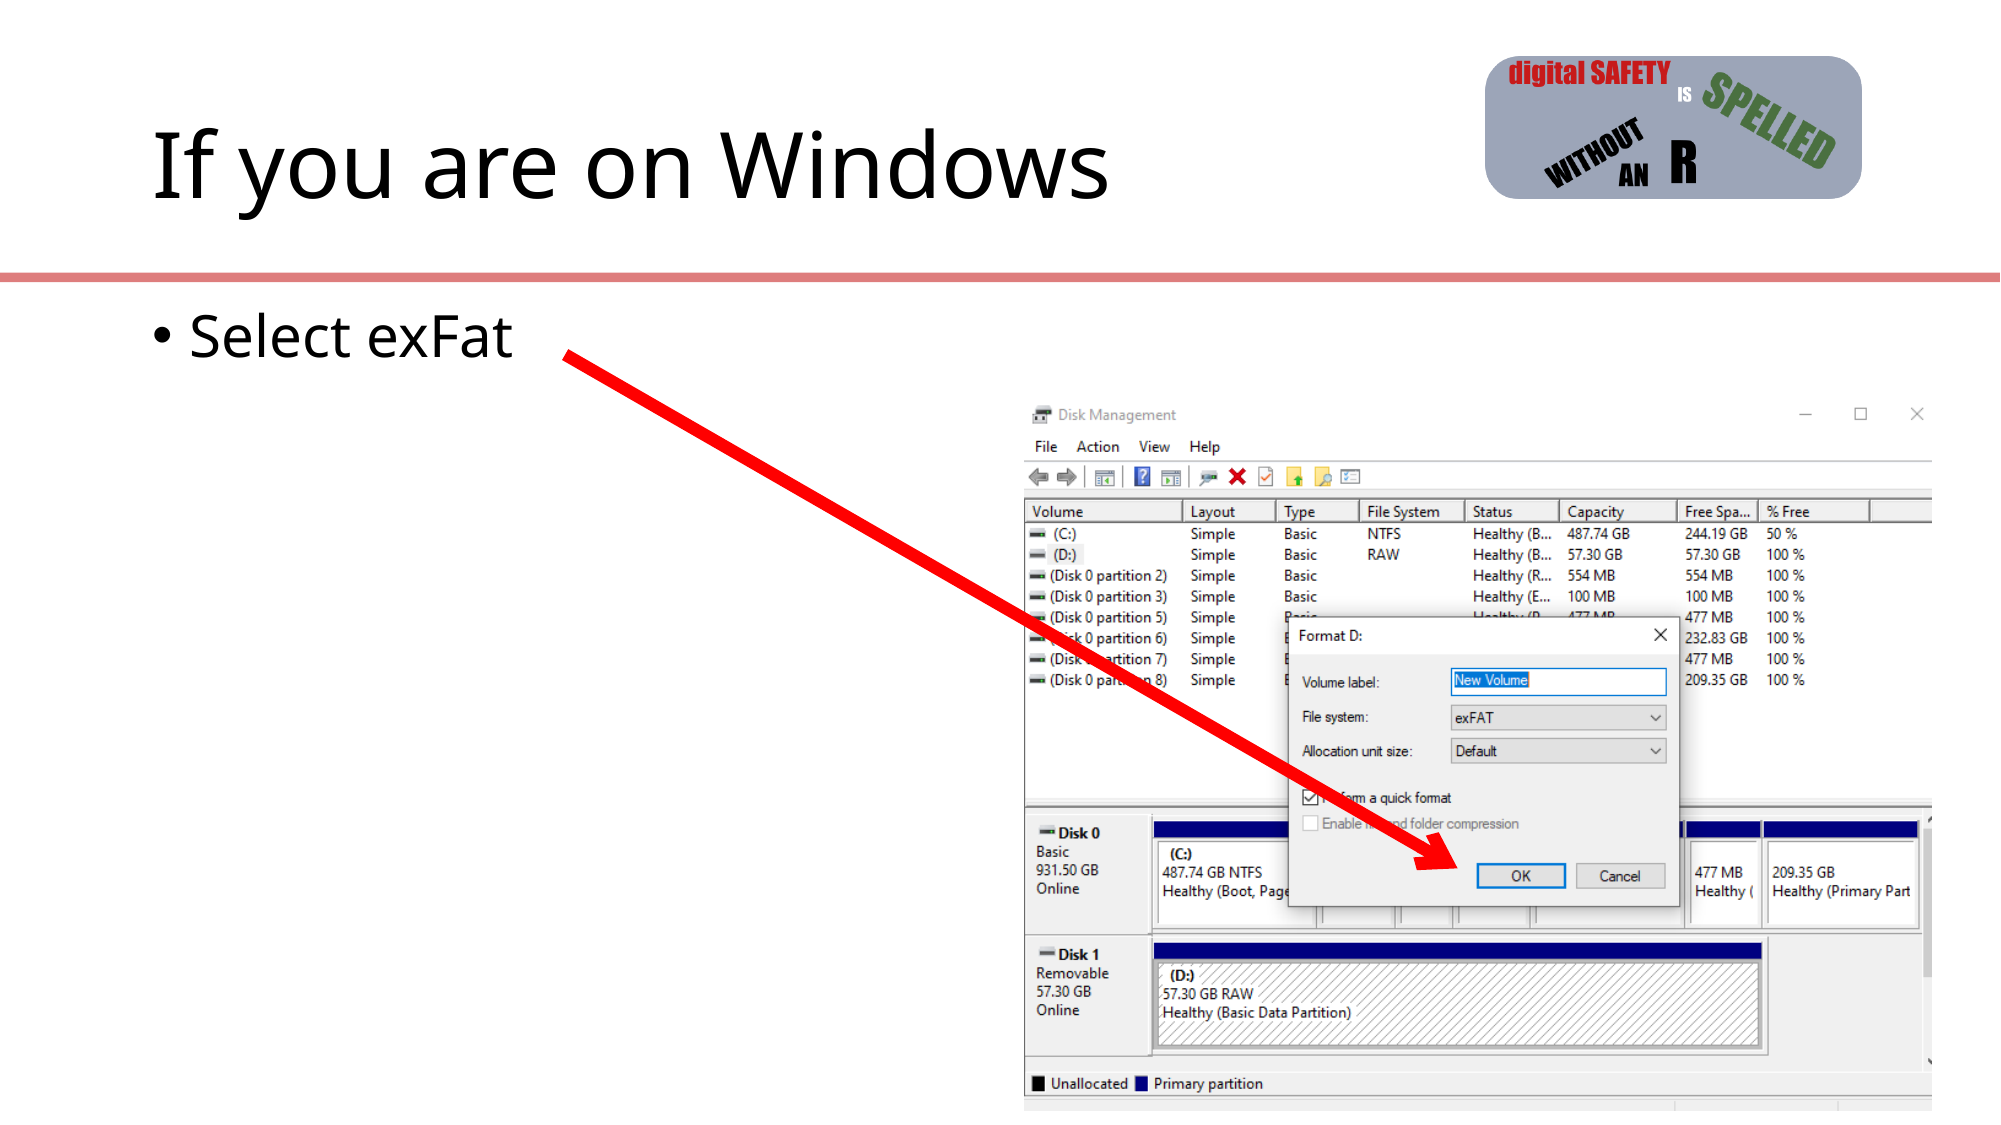

# If you are on Windows
Select exFat